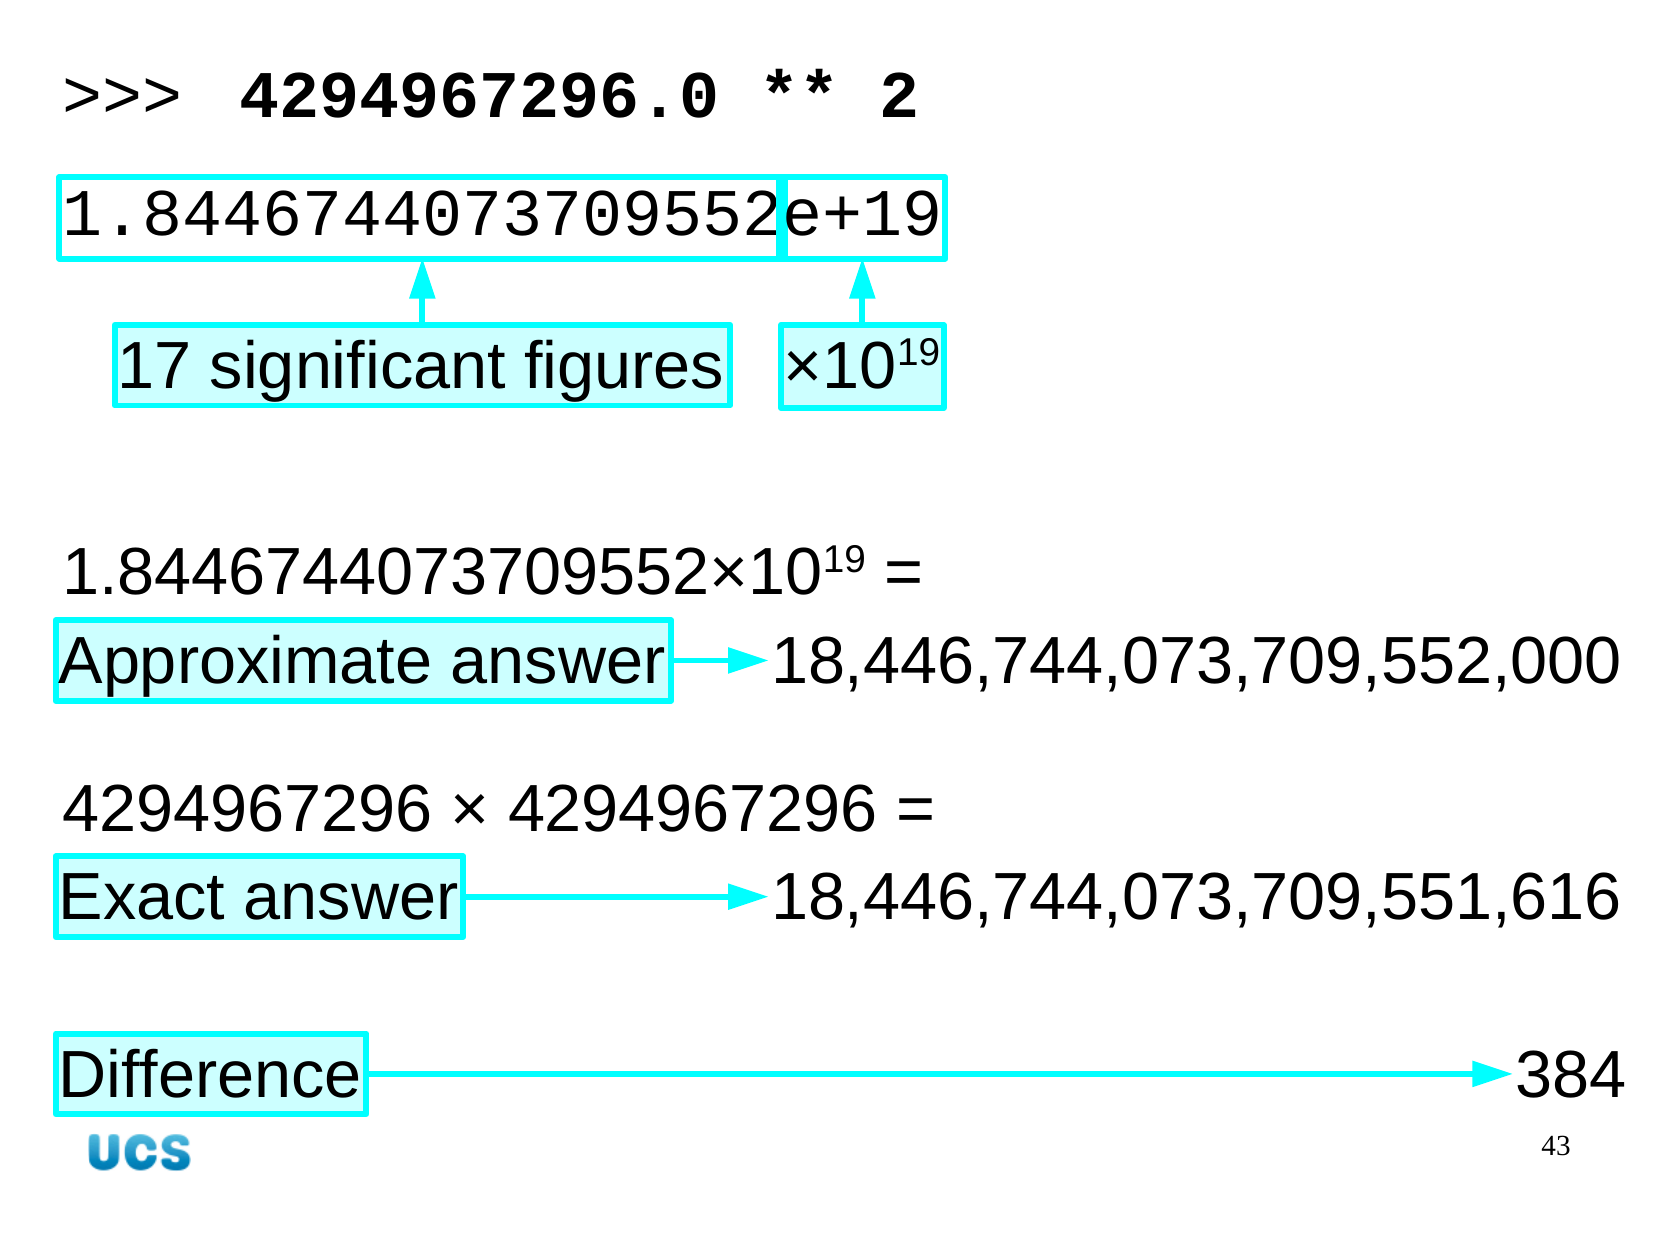

>>>
4294967296.0 ** 2
1.8446744073709552
e+19
17 significant figures
×1019
1.8446744073709552×1019 =
Approximate answer
18,446,744,073,709,552,000
4294967296 × 4294967296 =
Exact answer
18,446,744,073,709,551,616
Difference
384
43